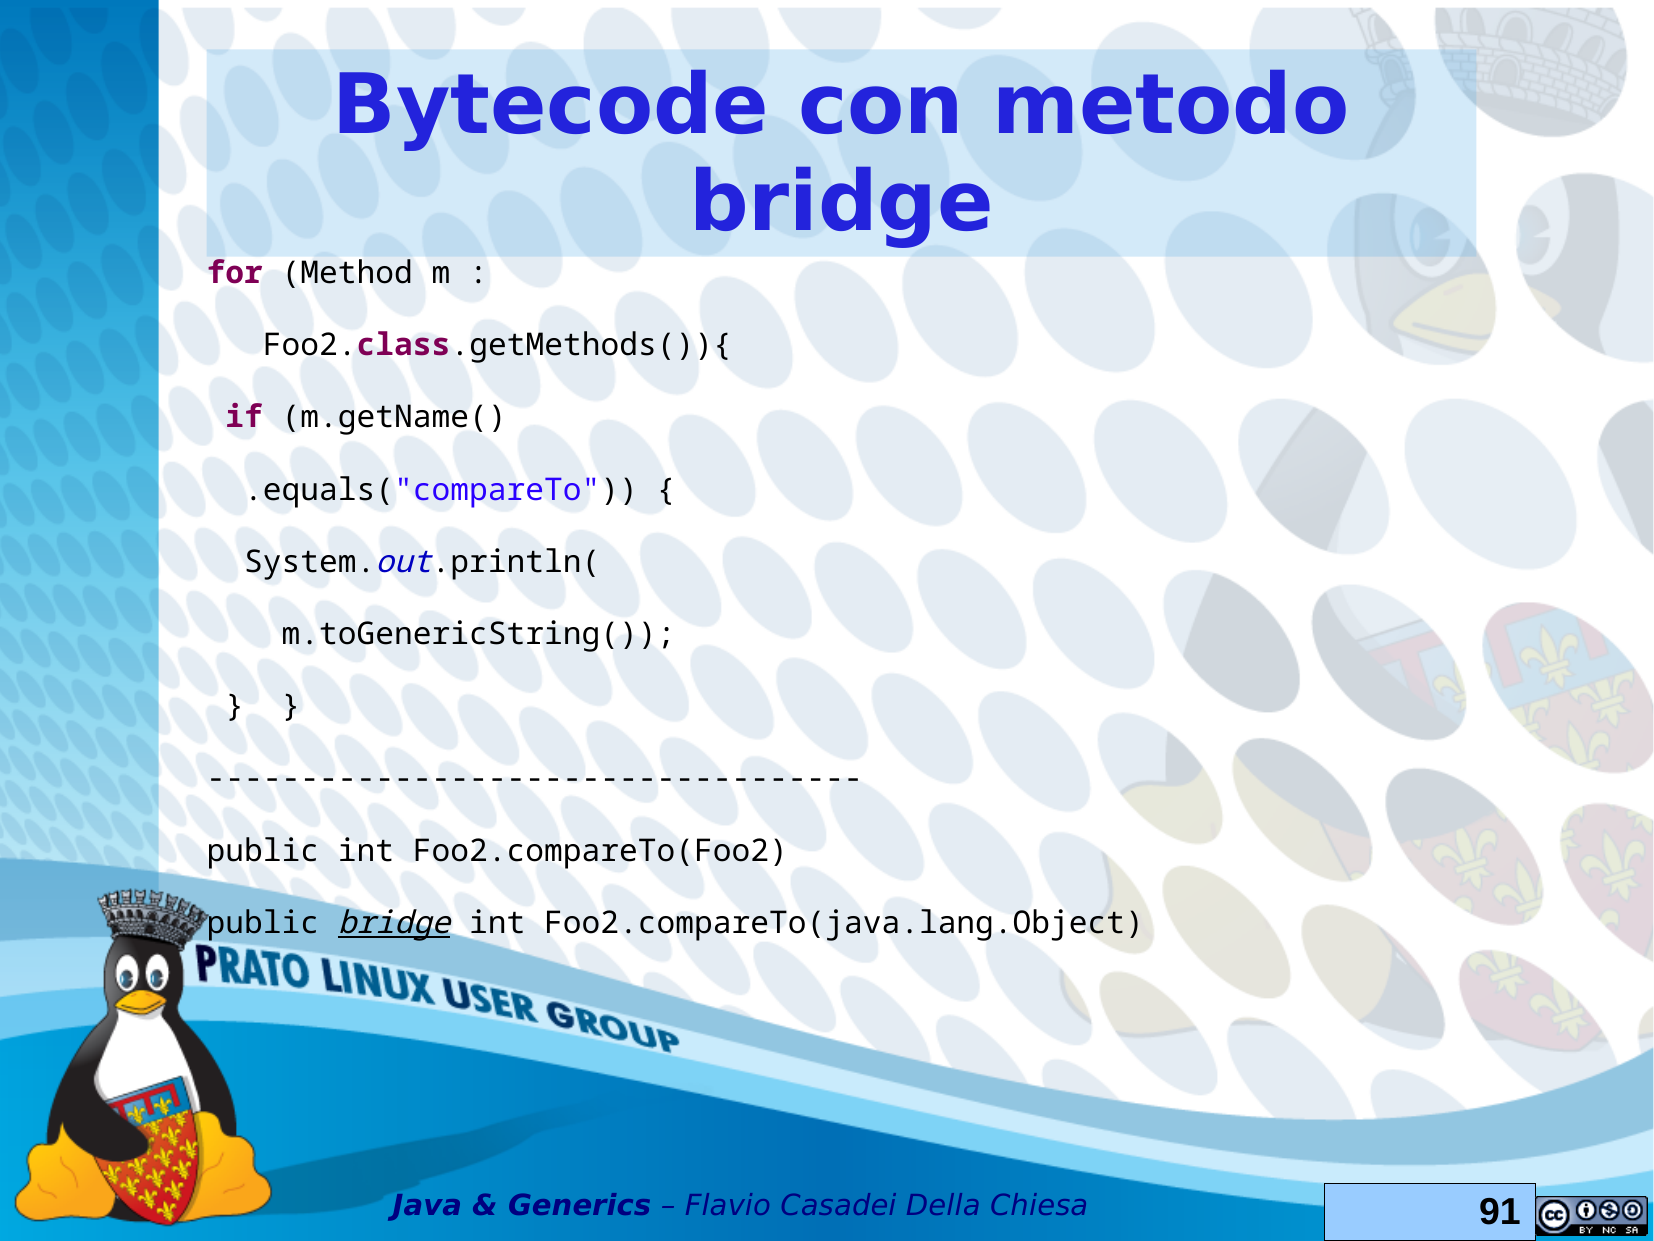

# Bytecode con metodo bridge
for (Method m :
 Foo2.class.getMethods()){
 if (m.getName()
 .equals("compareTo")) {
 System.out.println(
 m.toGenericString());
 } }
-----------------------------------
public int Foo2.compareTo(Foo2)
public bridge int Foo2.compareTo(java.lang.Object)